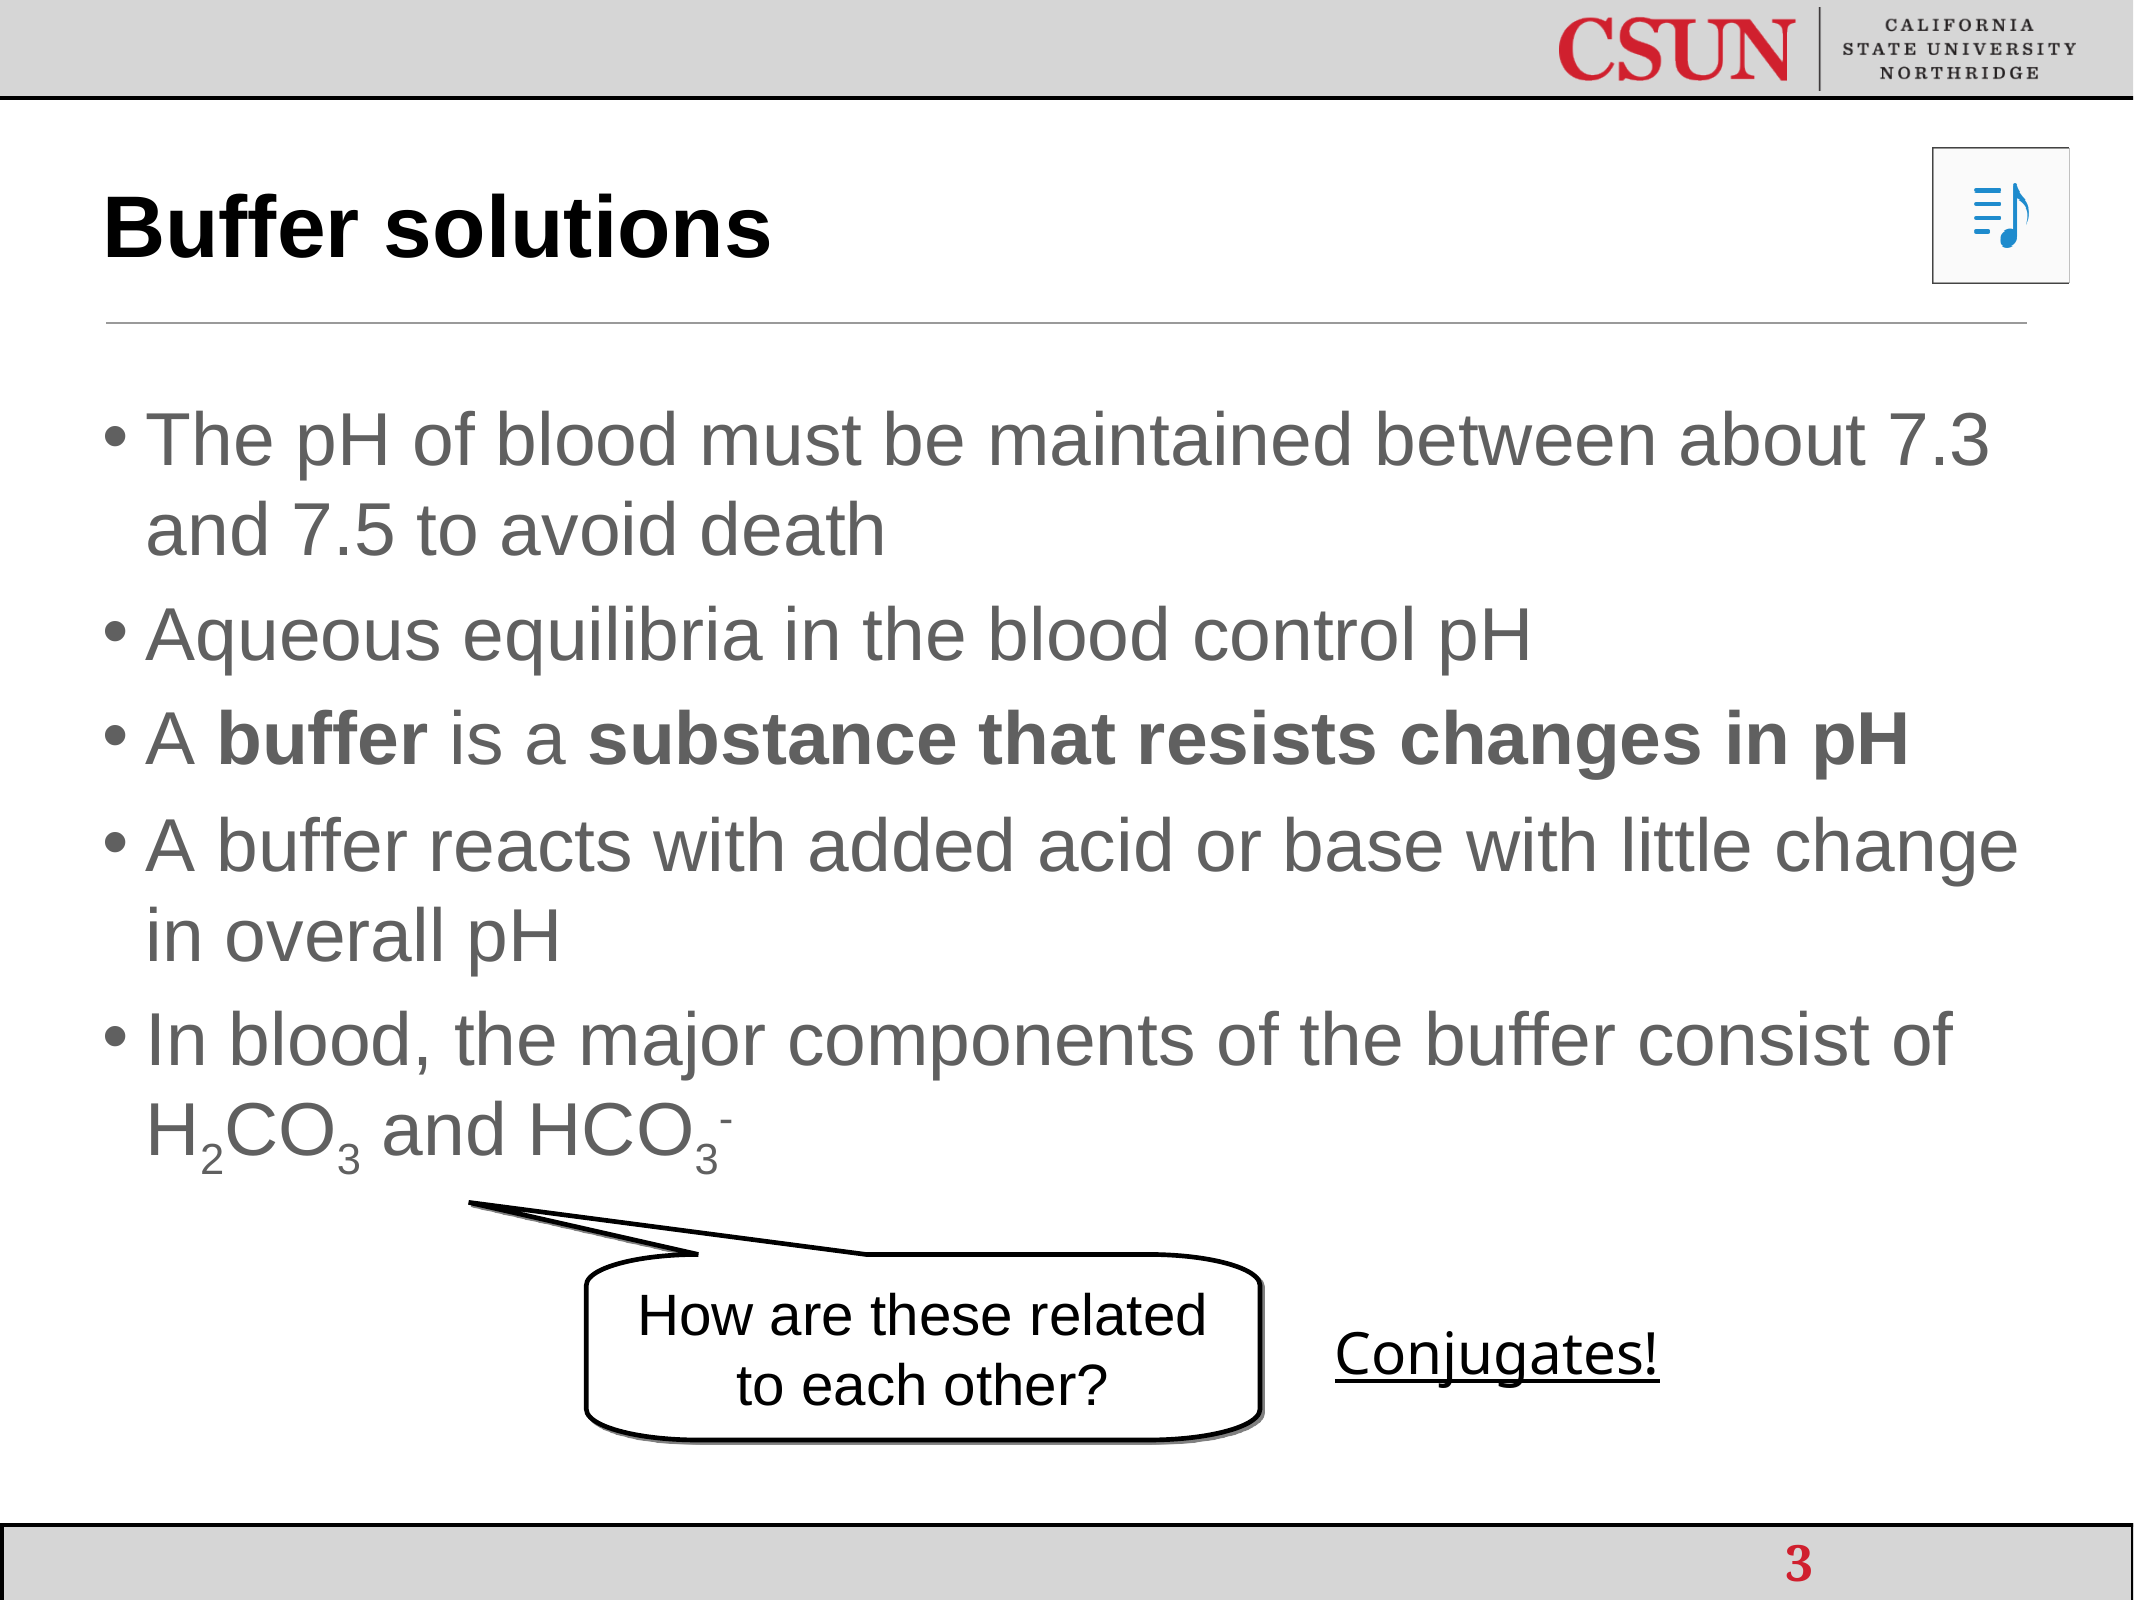

# Buffer solutions
The pH of blood must be maintained between about 7.3 and 7.5 to avoid death
Aqueous equilibria in the blood control pH
A buffer is a substance that resists changes in pH
A buffer reacts with added acid or base with little change in overall pH
In blood, the major components of the buffer consist of H2CO3 and HCO3-
How are these related to each other?
Conjugates!
3